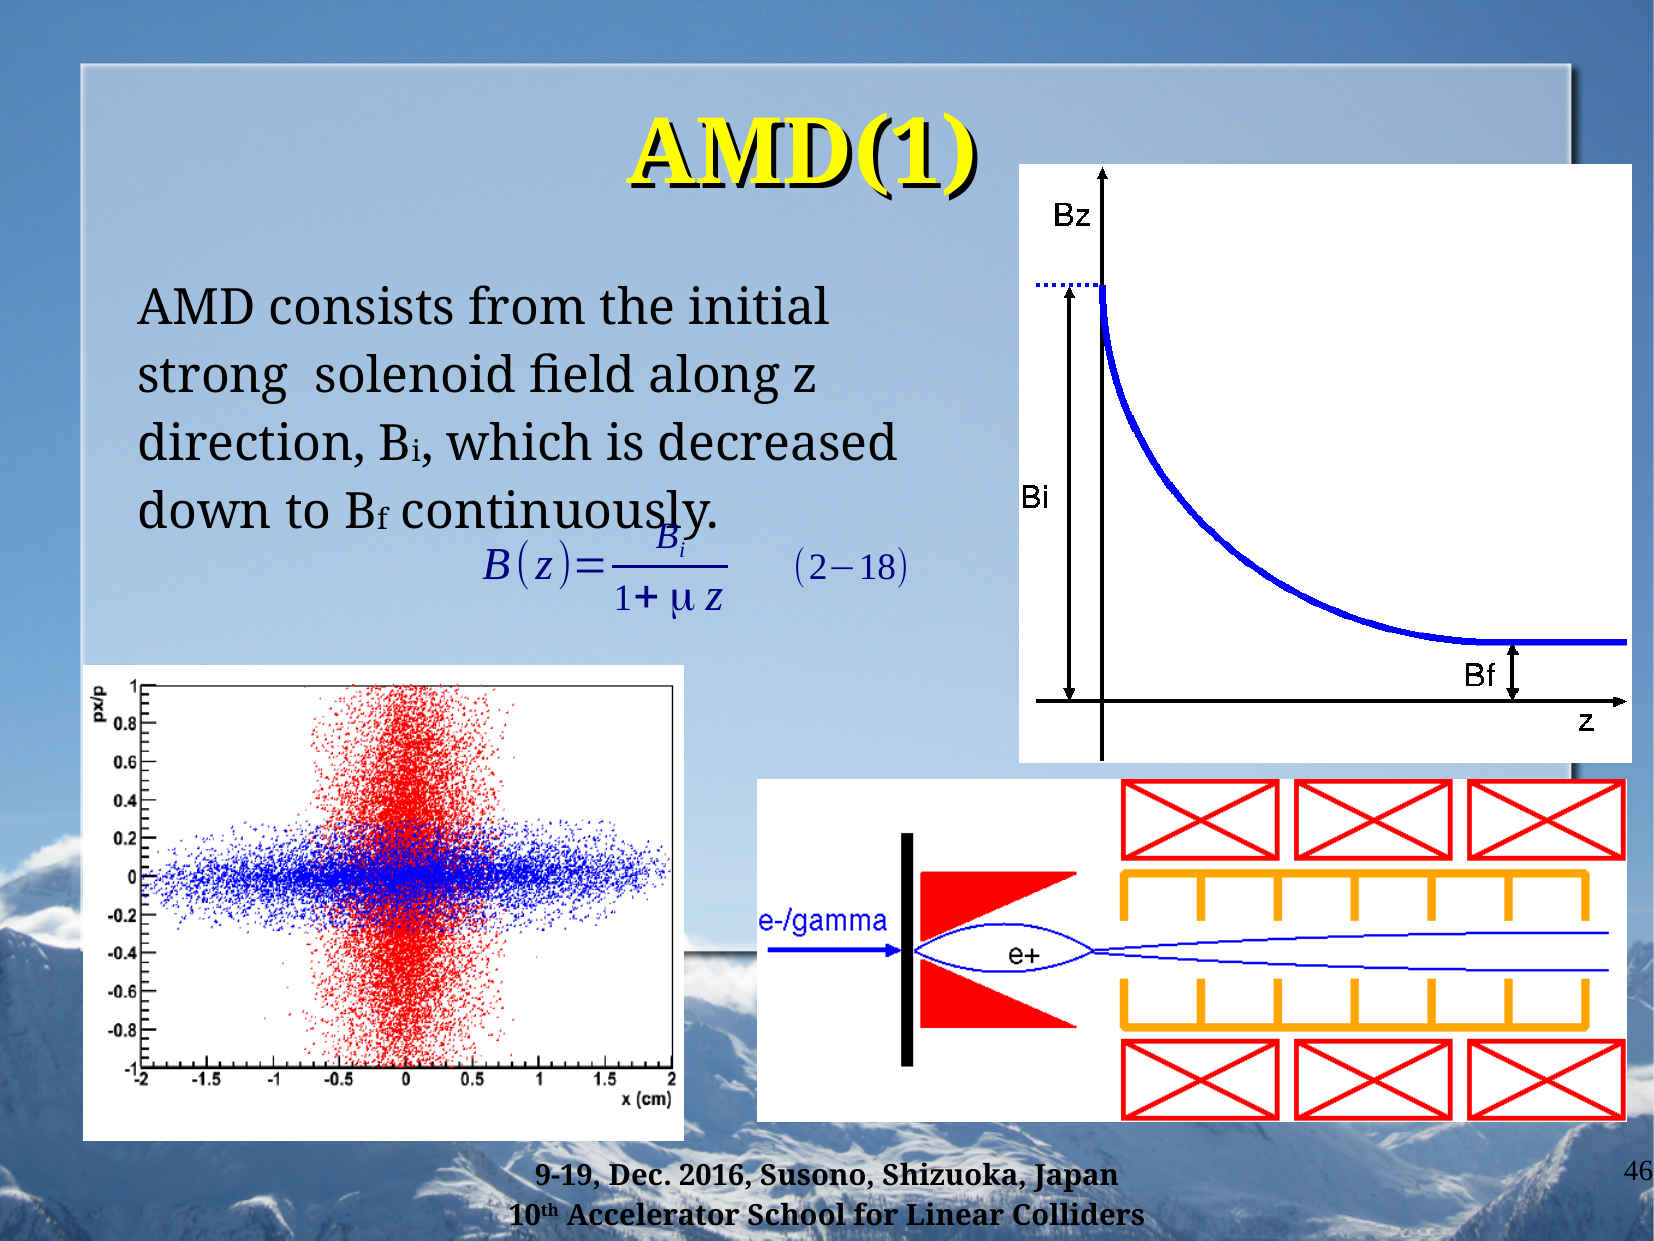

# AMD(1)
AMD consists from the initial strong solenoid field along z direction, Bi, which is decreased down to Bf continuously.
46